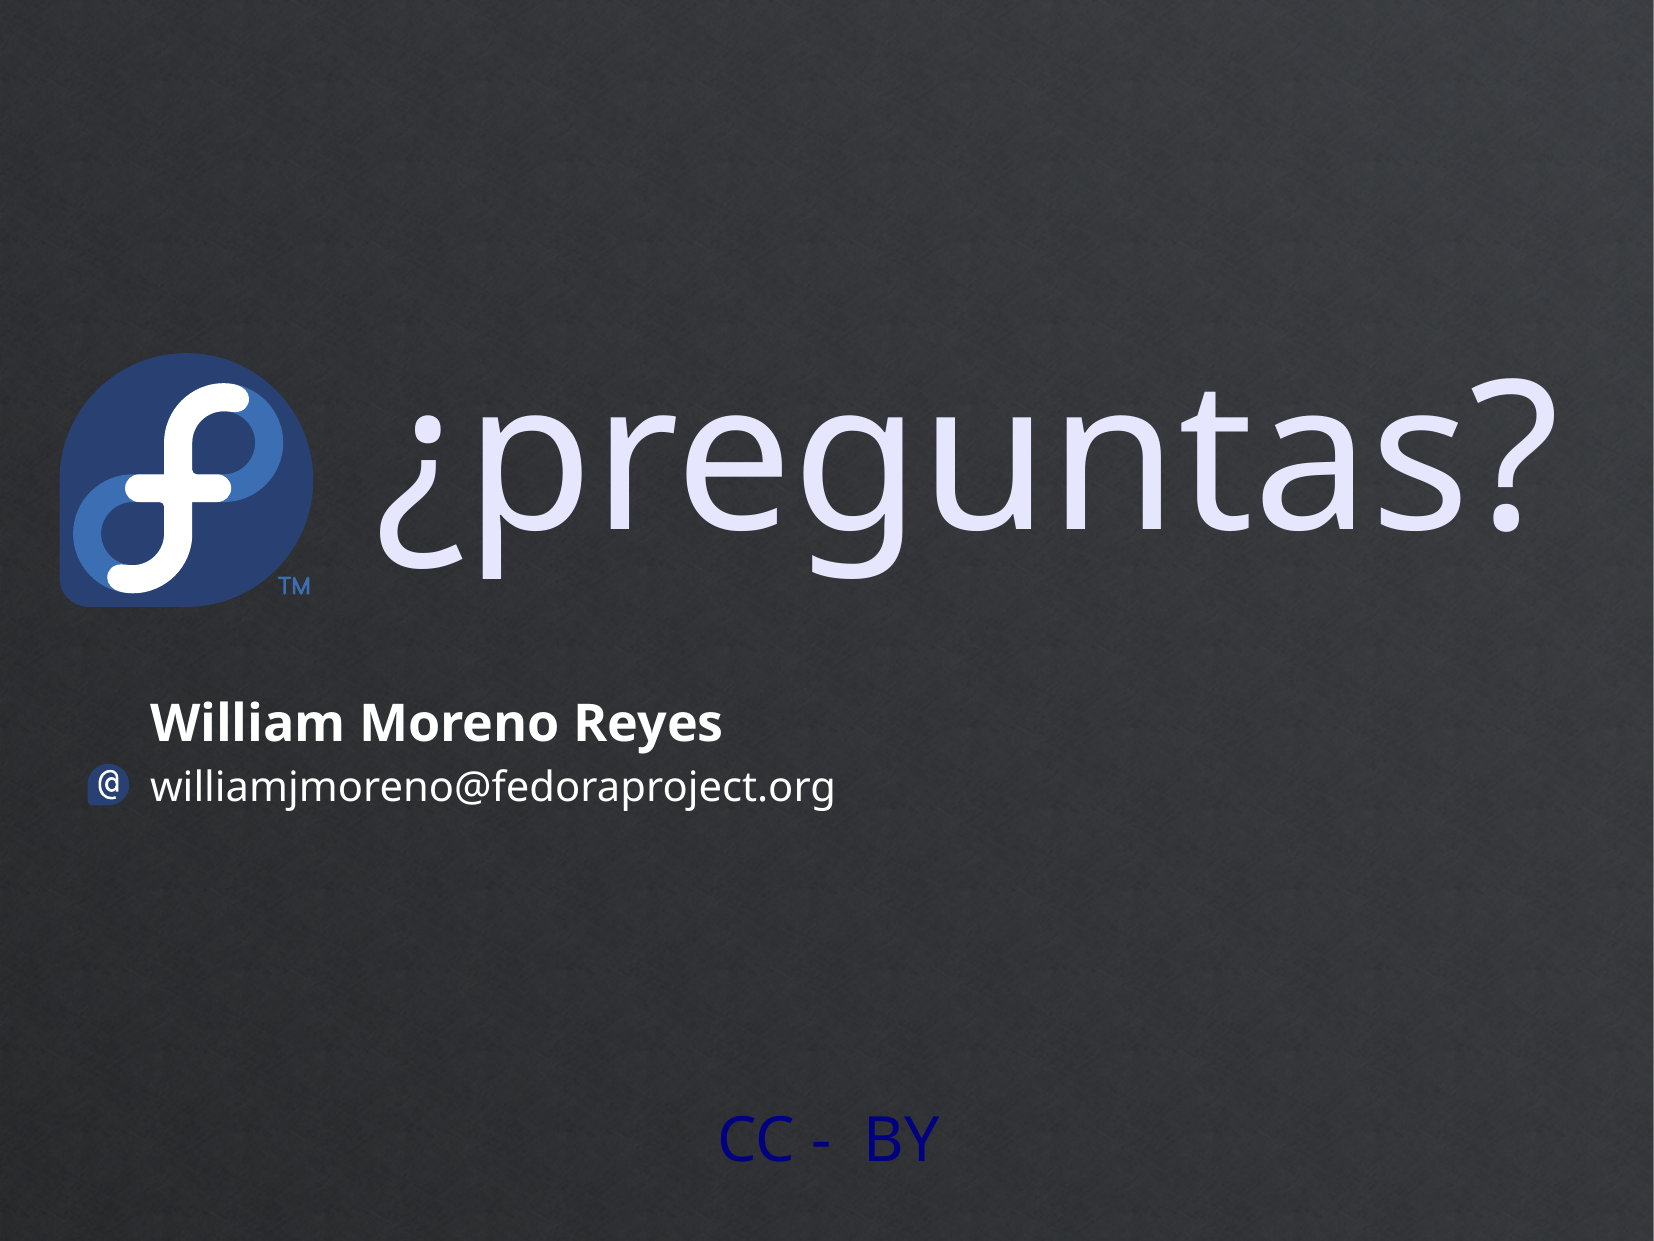

# ¿preguntas?
William Moreno Reyes
williamjmoreno@fedoraproject.org
CC - BY